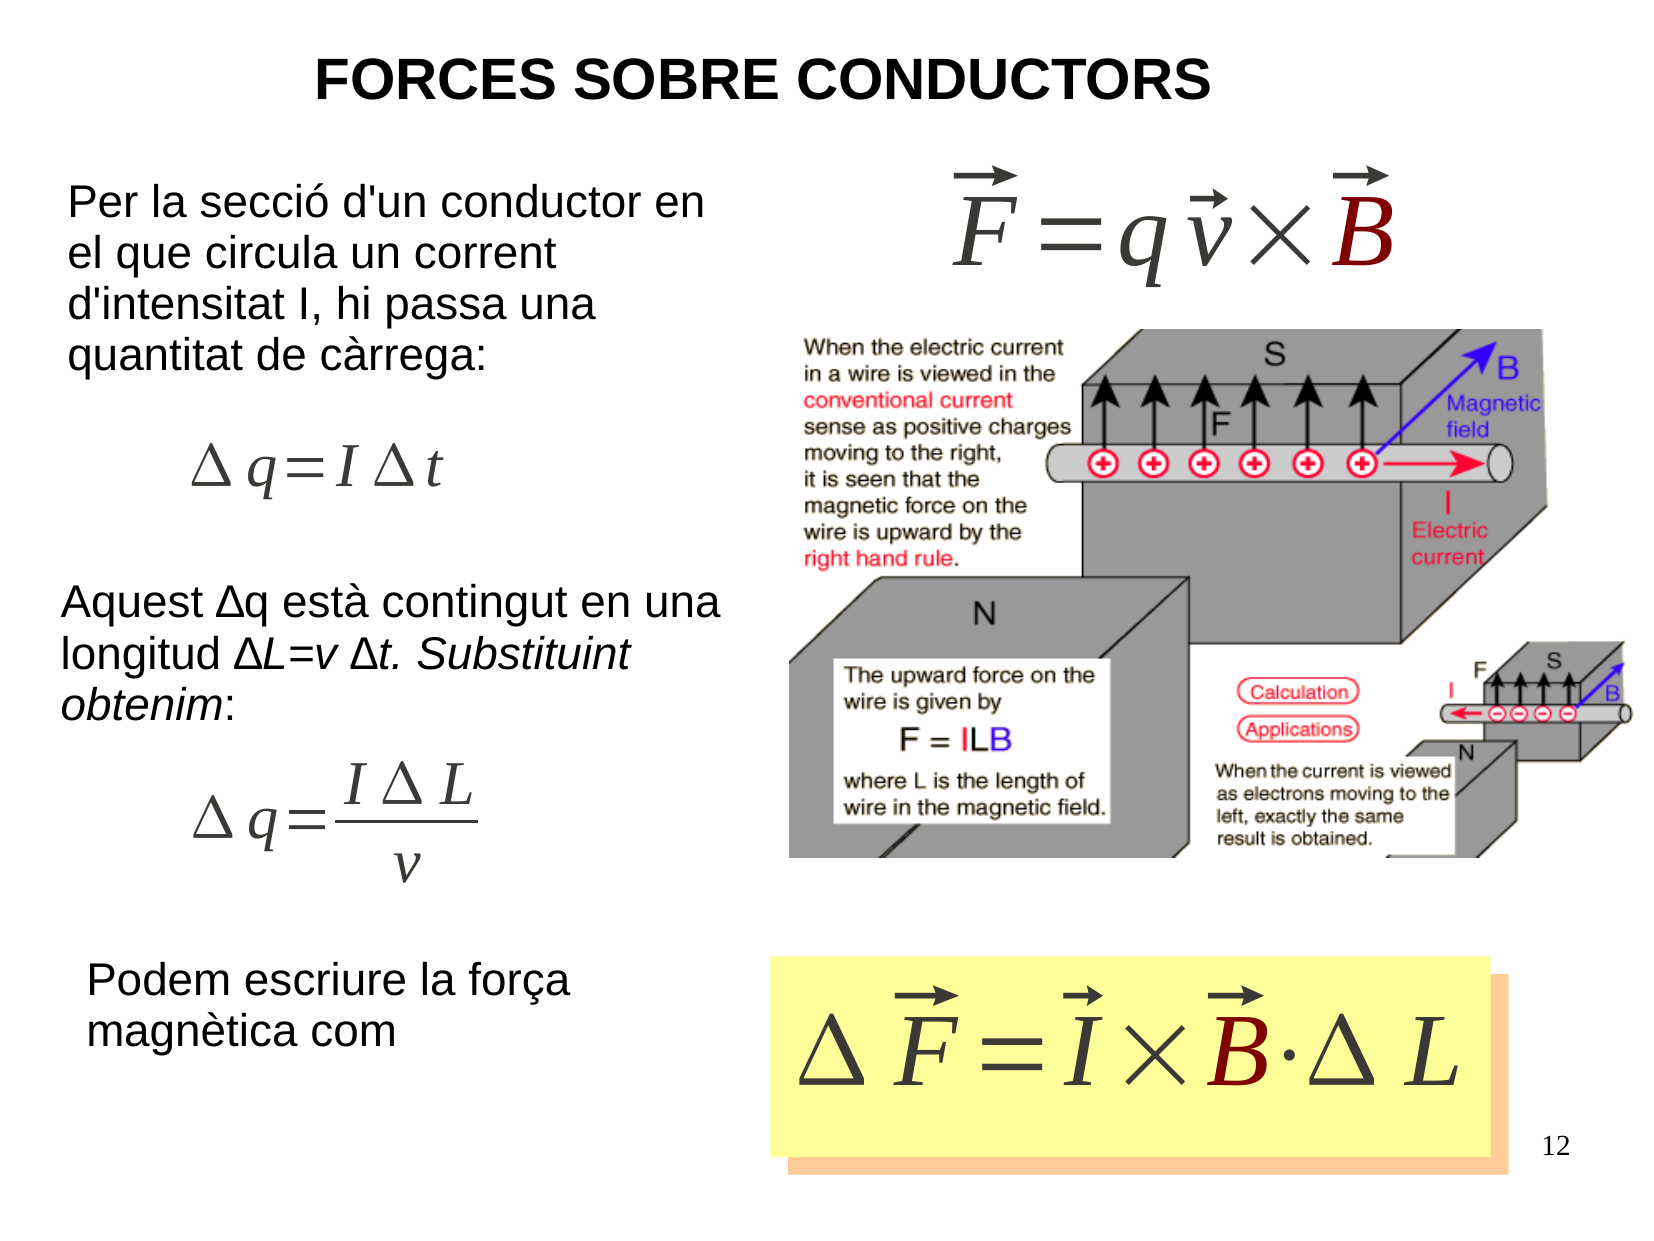

FORCES SOBRE CONDUCTORS
Per la secció d'un conductor en el que circula un corrent d'intensitat I, hi passa una quantitat de càrrega:
Aquest ∆q està contingut en una longitud ∆L=v ∆t. Substituint obtenim:
Podem escriure la força magnètica com
12